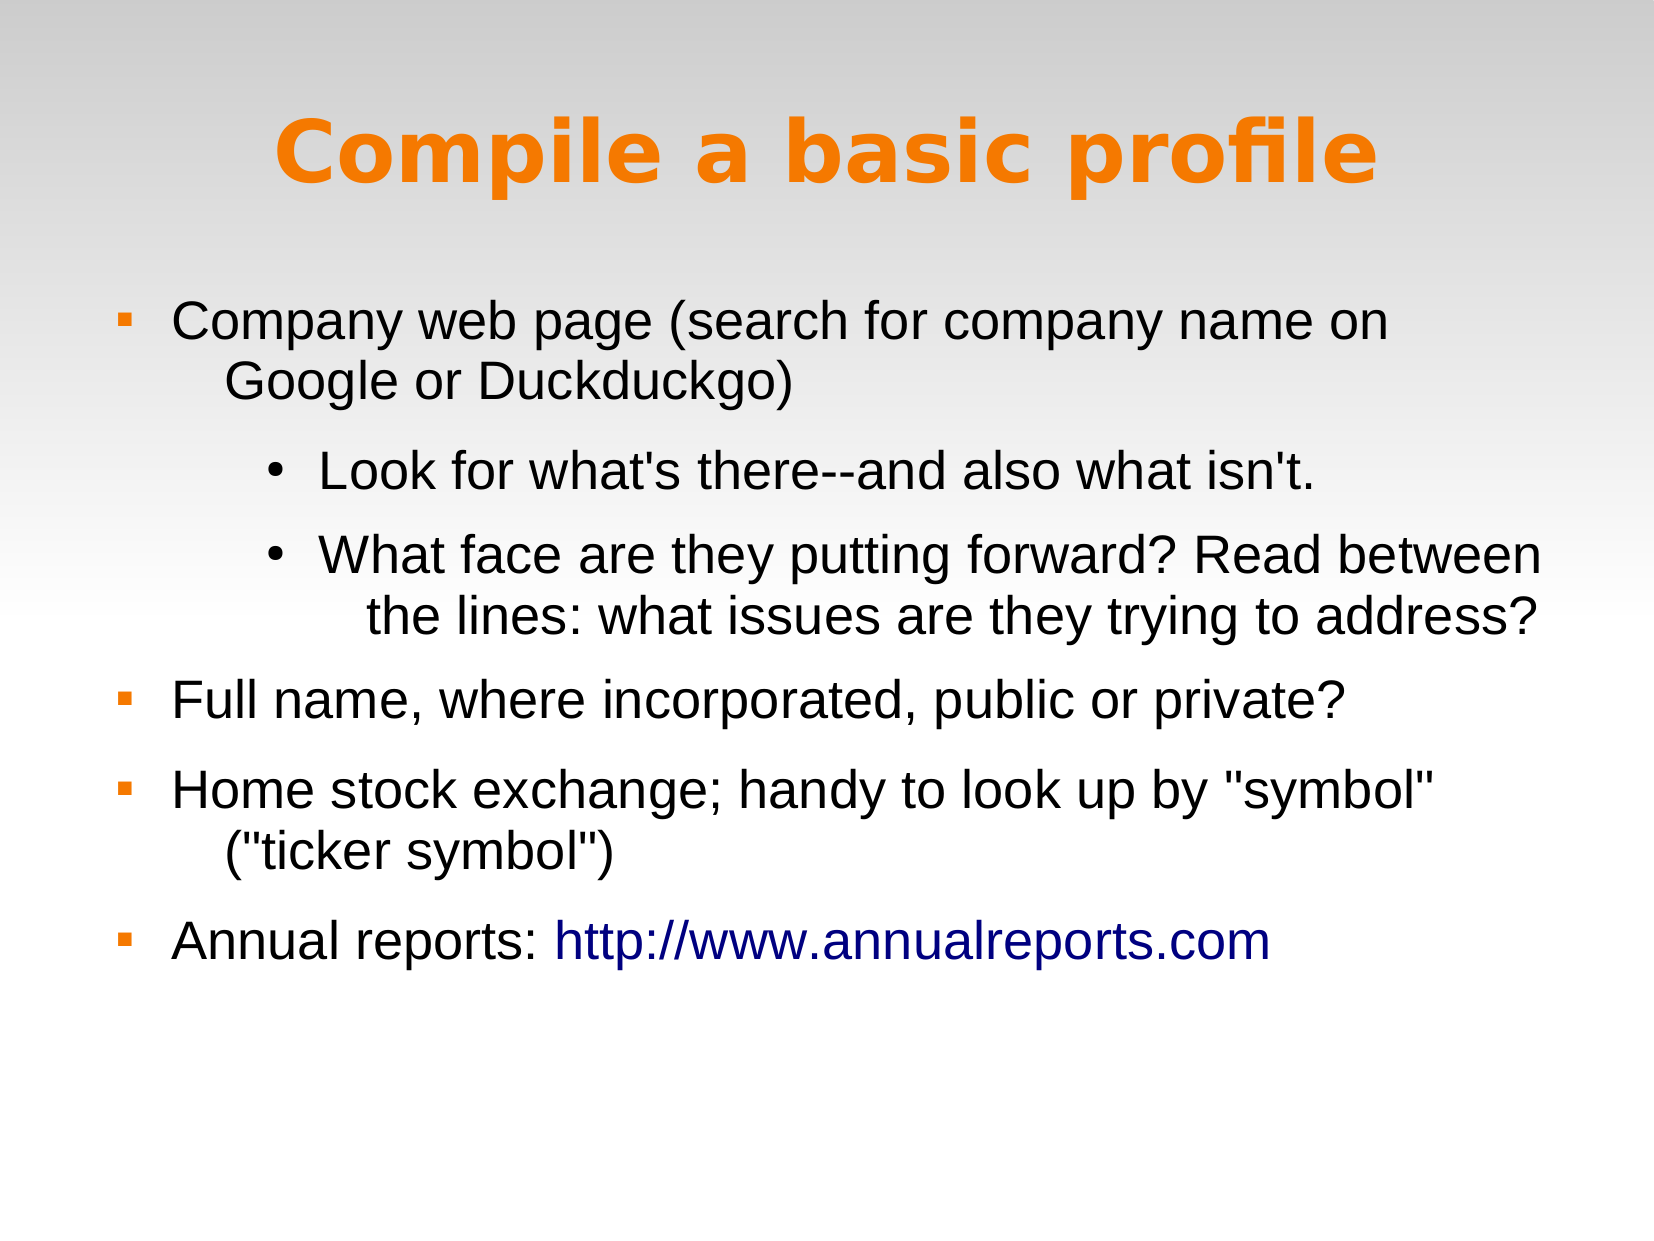

# Compile a basic profile
Company web page (search for company name on Google or Duckduckgo)
Look for what's there--and also what isn't.
What face are they putting forward? Read between the lines: what issues are they trying to address?
Full name, where incorporated, public or private?
Home stock exchange; handy to look up by "symbol" ("ticker symbol")
Annual reports: http://www.annualreports.com